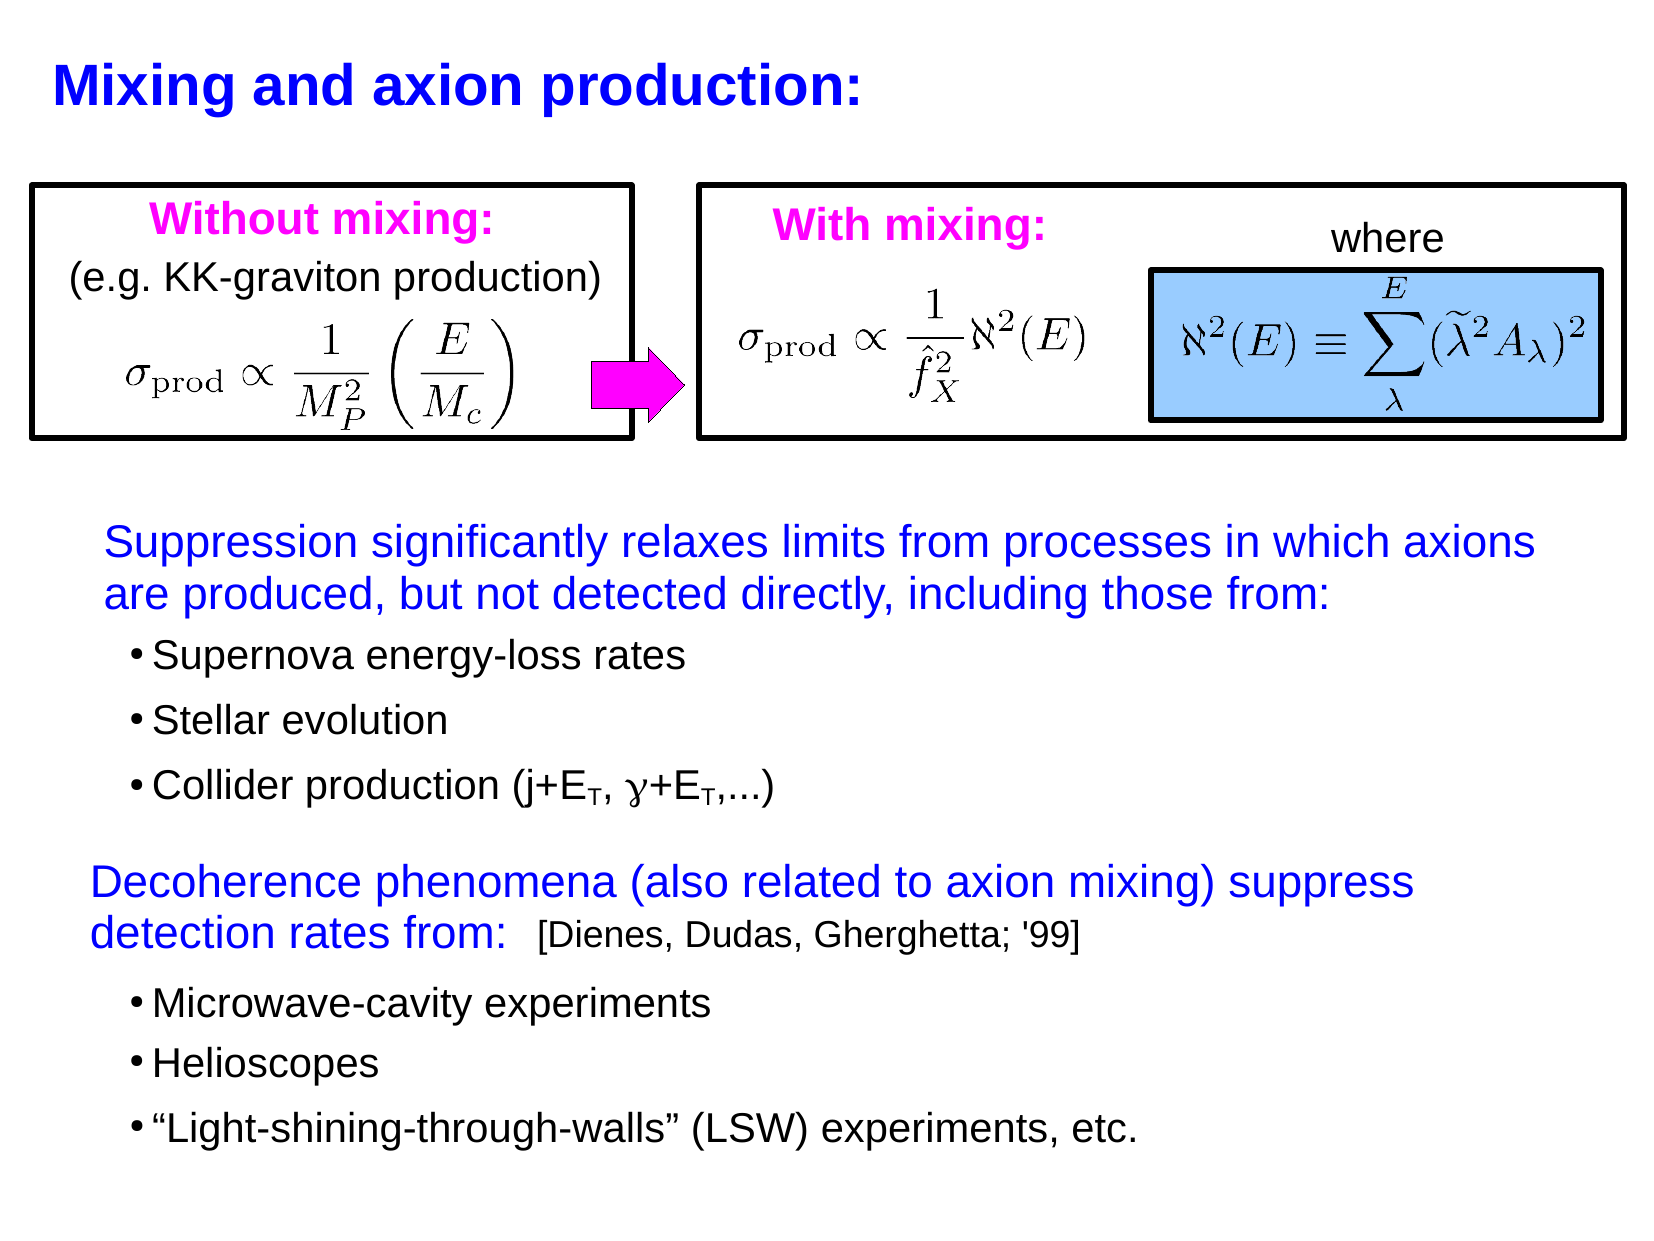

Mixing and axion production:
Without mixing:
With mixing:
where
(e.g. KK-graviton production)
Suppression significantly relaxes limits from processes in which axions are produced, but not detected directly, including those from:
Supernova energy-loss rates
Stellar evolution
Collider production (j+ET, g+ET,...)
Decoherence phenomena (also related to axion mixing) suppress detection rates from:
[Dienes, Dudas, Gherghetta; '99]
Microwave-cavity experiments
Helioscopes
“Light-shining-through-walls” (LSW) experiments, etc.